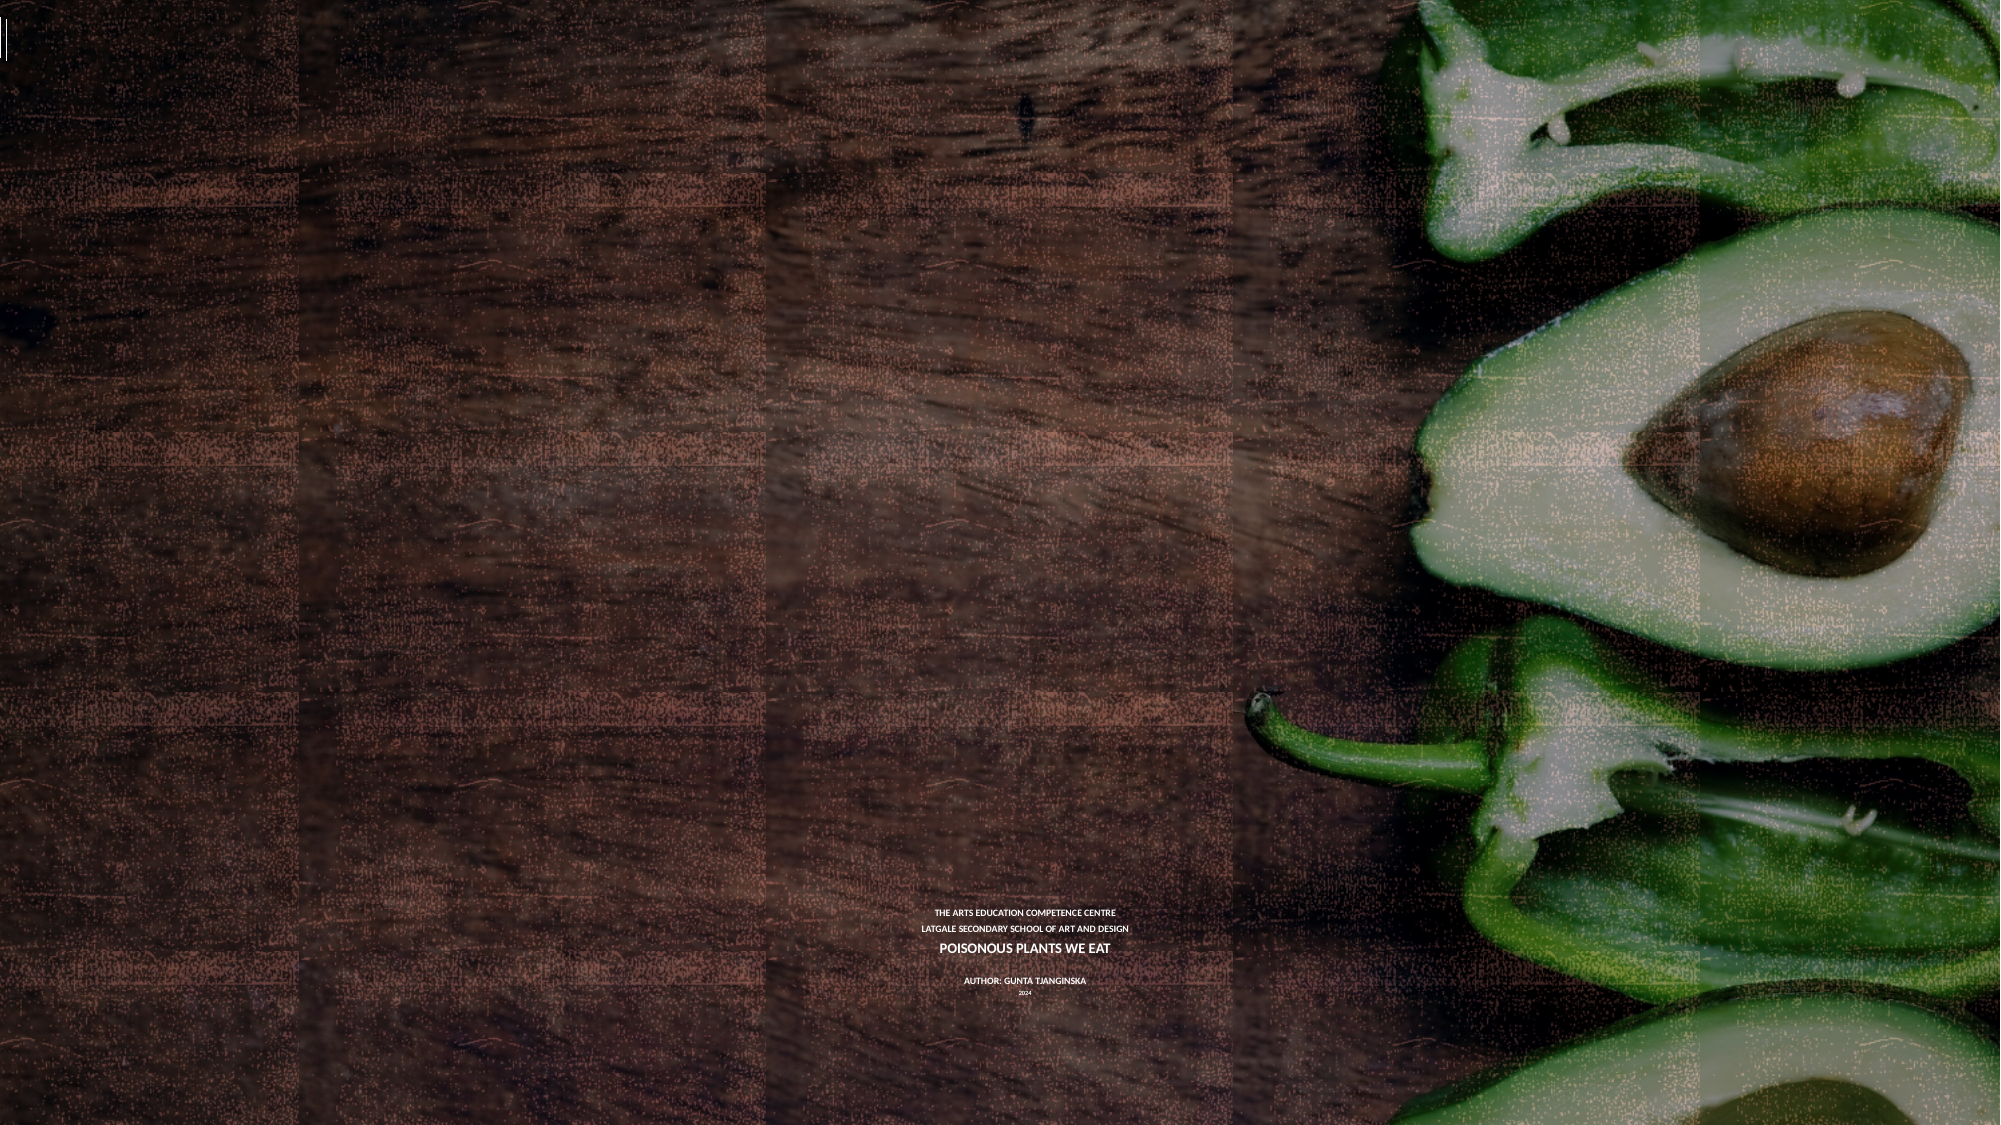

# The Arts Education Competence Centre Latgale Secondary School of Art and Design POISONOUS PLANTS WE EAT Author: Gunta Tjanginska 2024